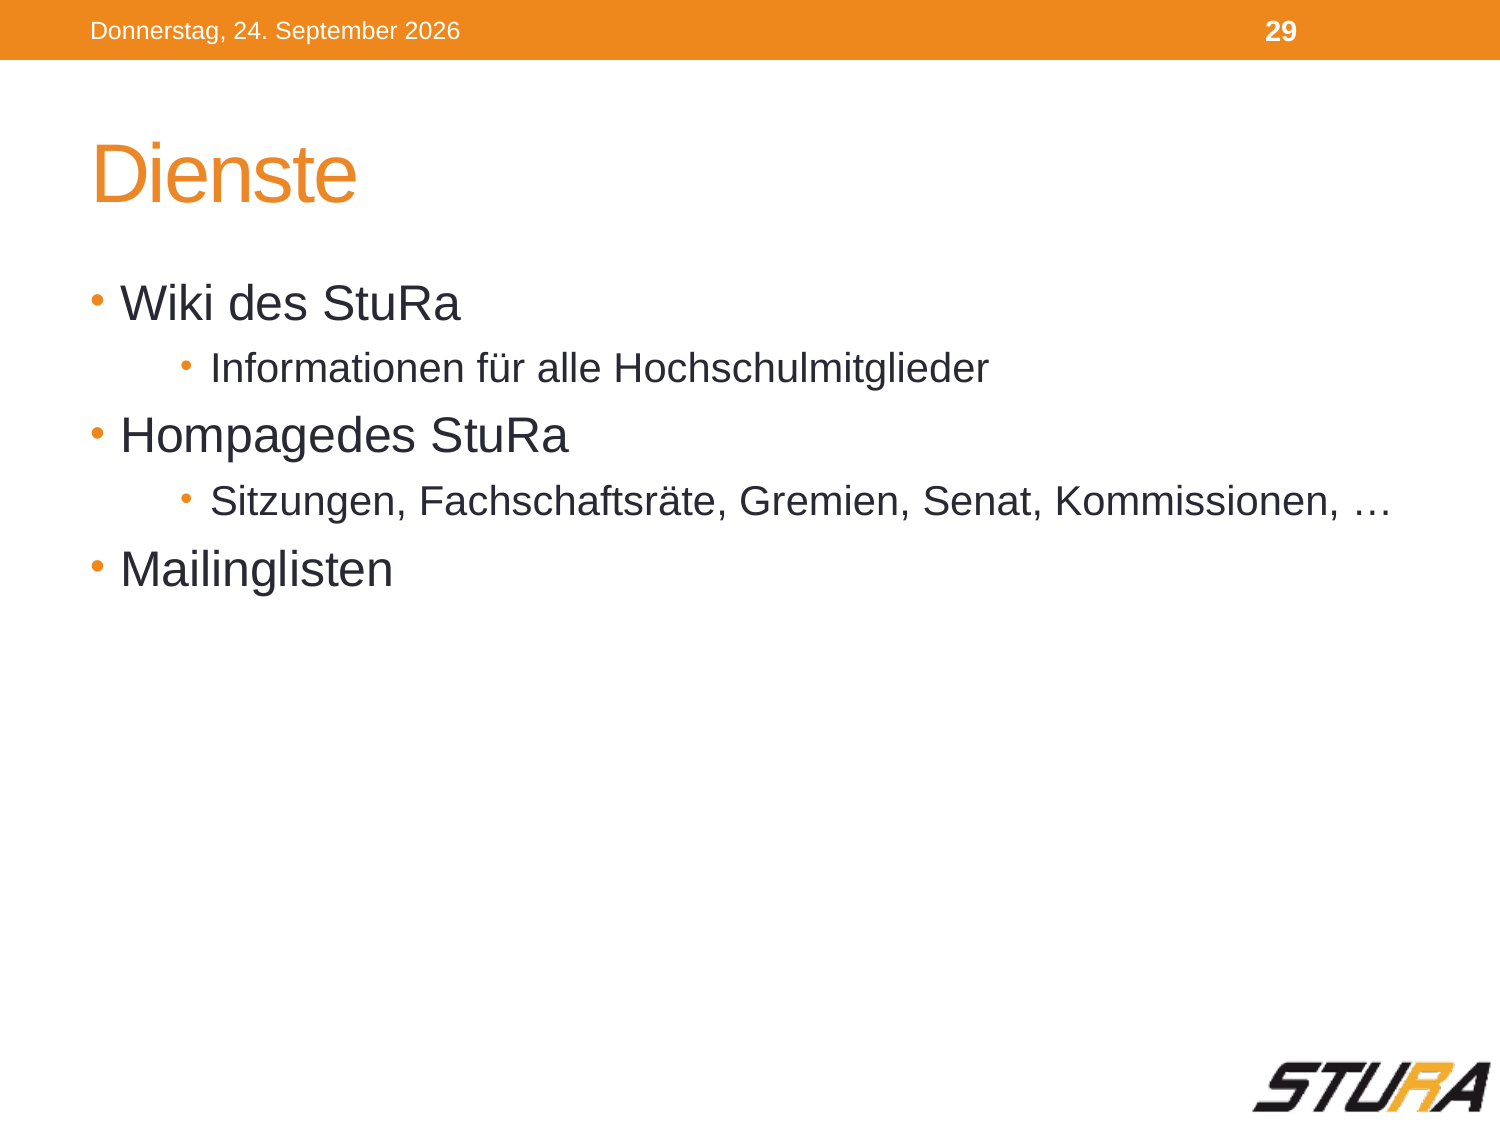

# Dienste
Wiki des StuRa
Informationen für alle Hochschulmitglieder
Hompagedes StuRa
Sitzungen, Fachschaftsräte, Gremien, Senat, Kommissionen, …
Mailinglisten